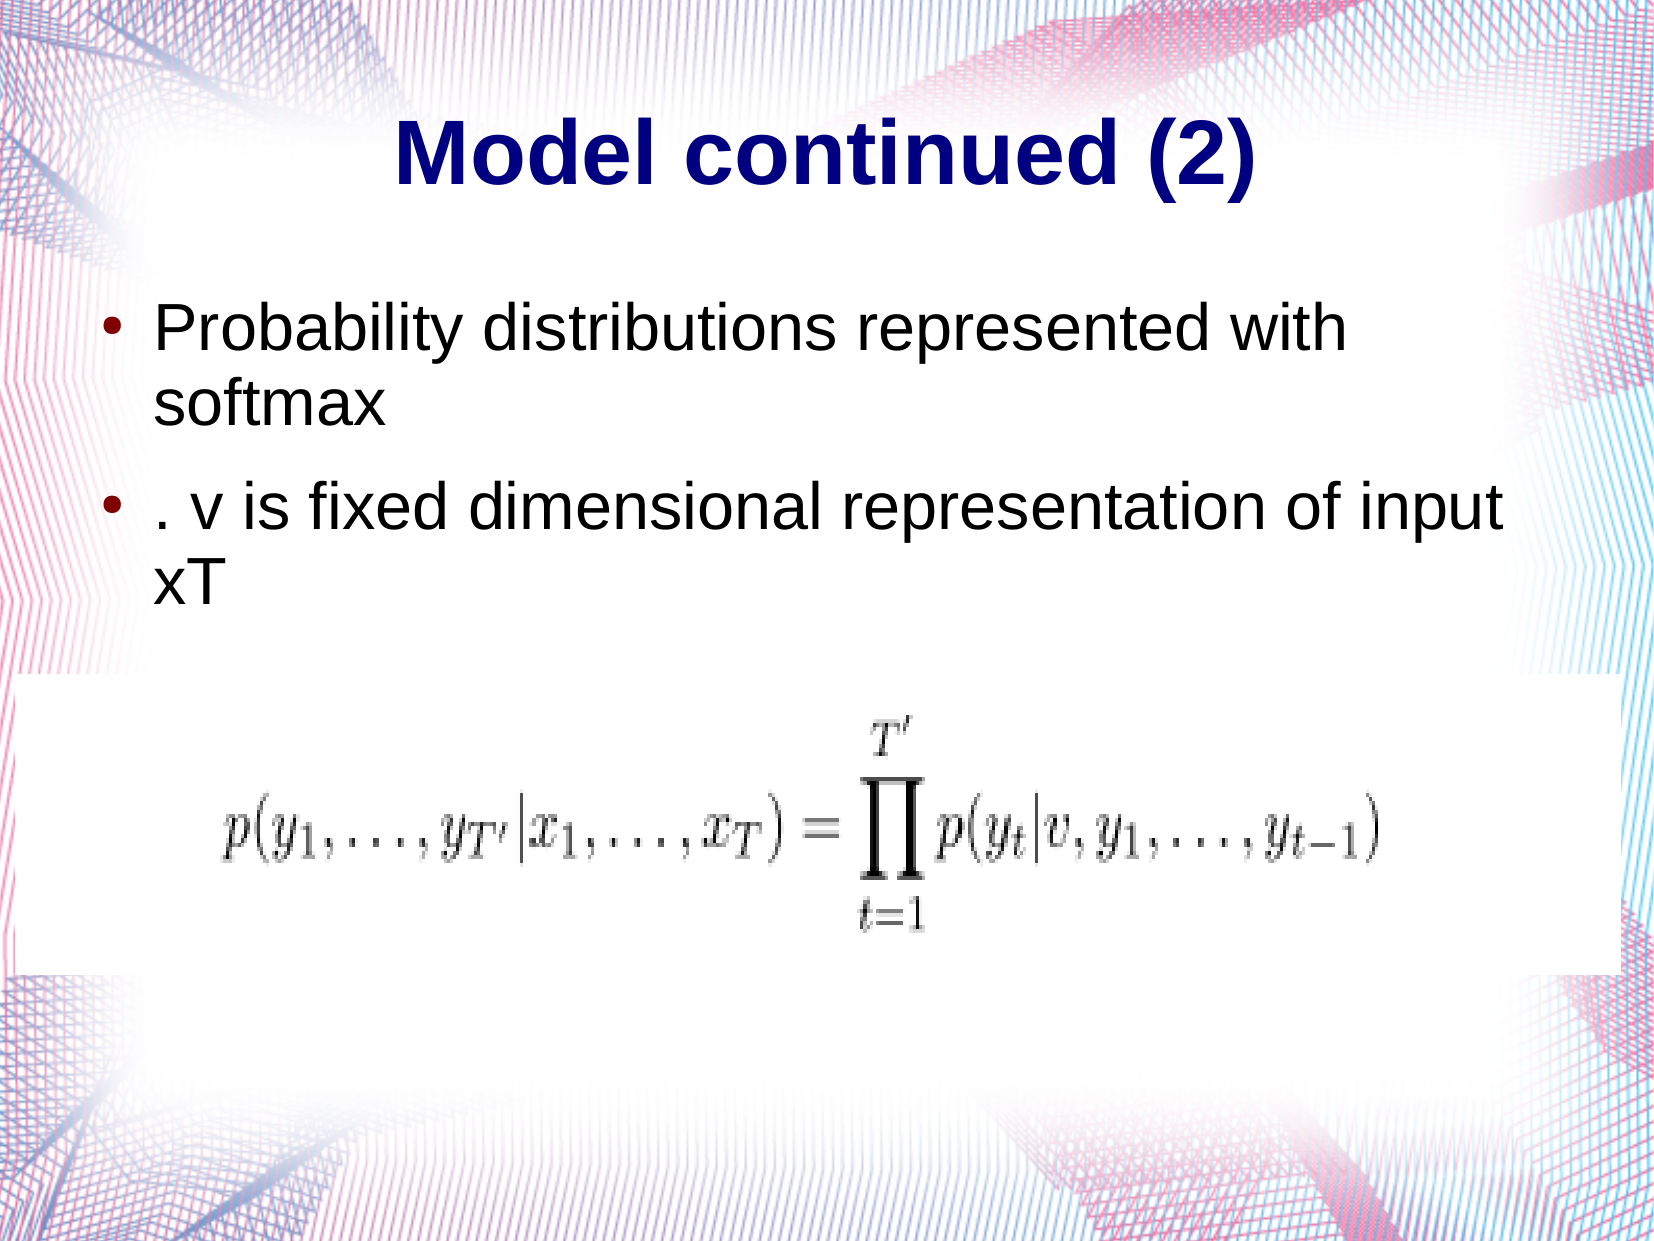

# Model continued (2)
Probability distributions represented with softmax
. v is fixed dimensional representation of input xT